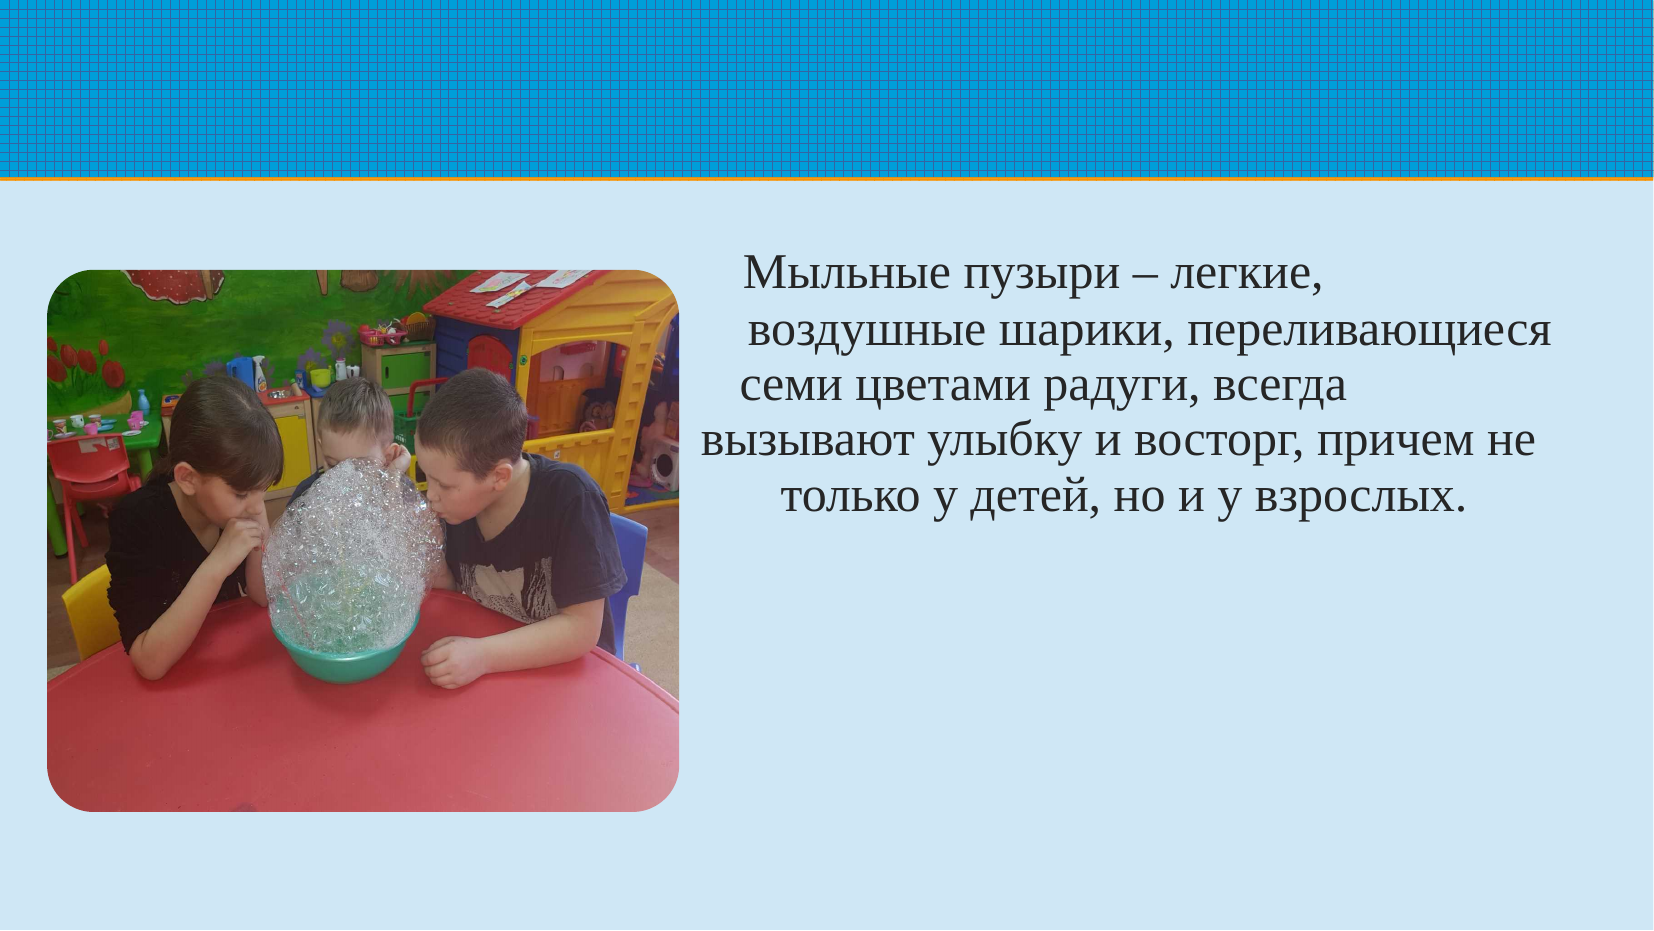

# Мыльные пузыри – легкие, воздушные шарики, переливающиеся семи цветами радуги, всегда вызывают улыбку и восторг, причем не только у детей, но и у взрослых.